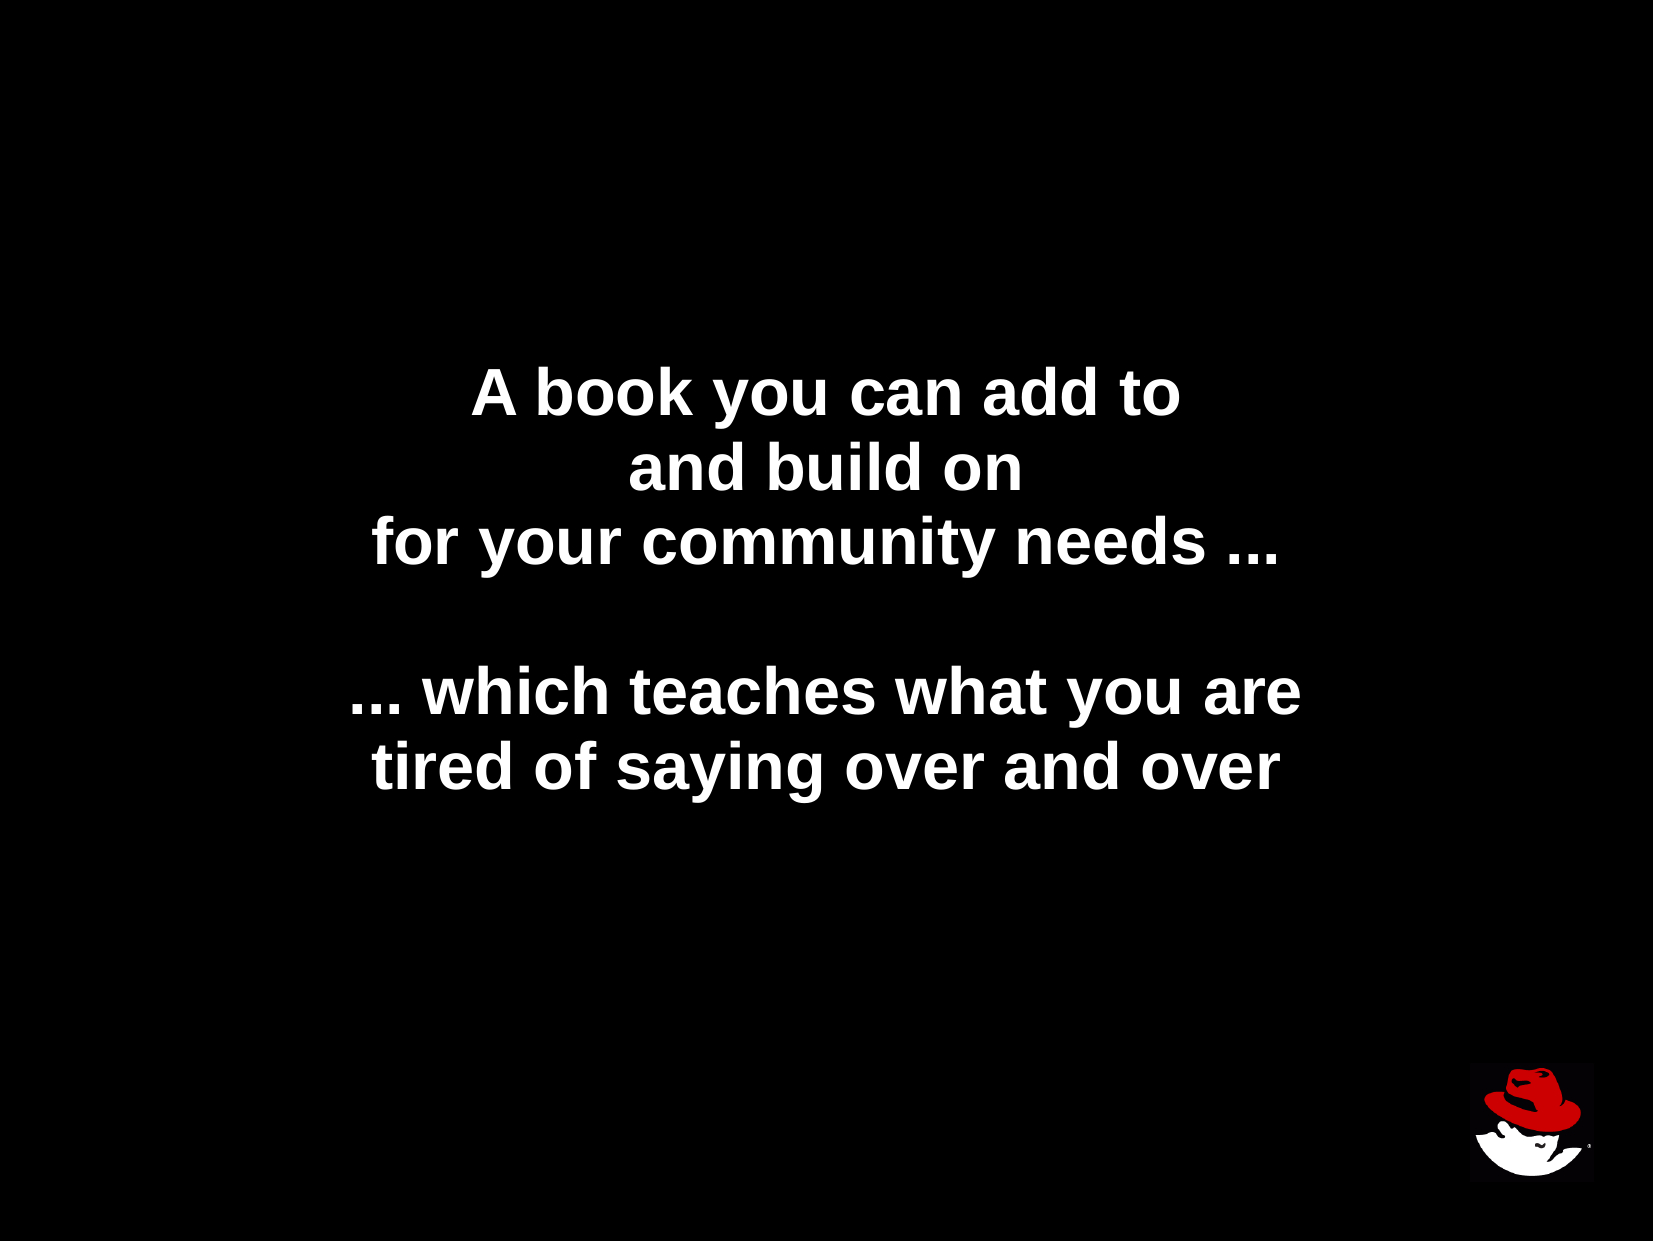

# A book you can add to
and build on
for your community needs ...
... which teaches what you are
tired of saying over and over